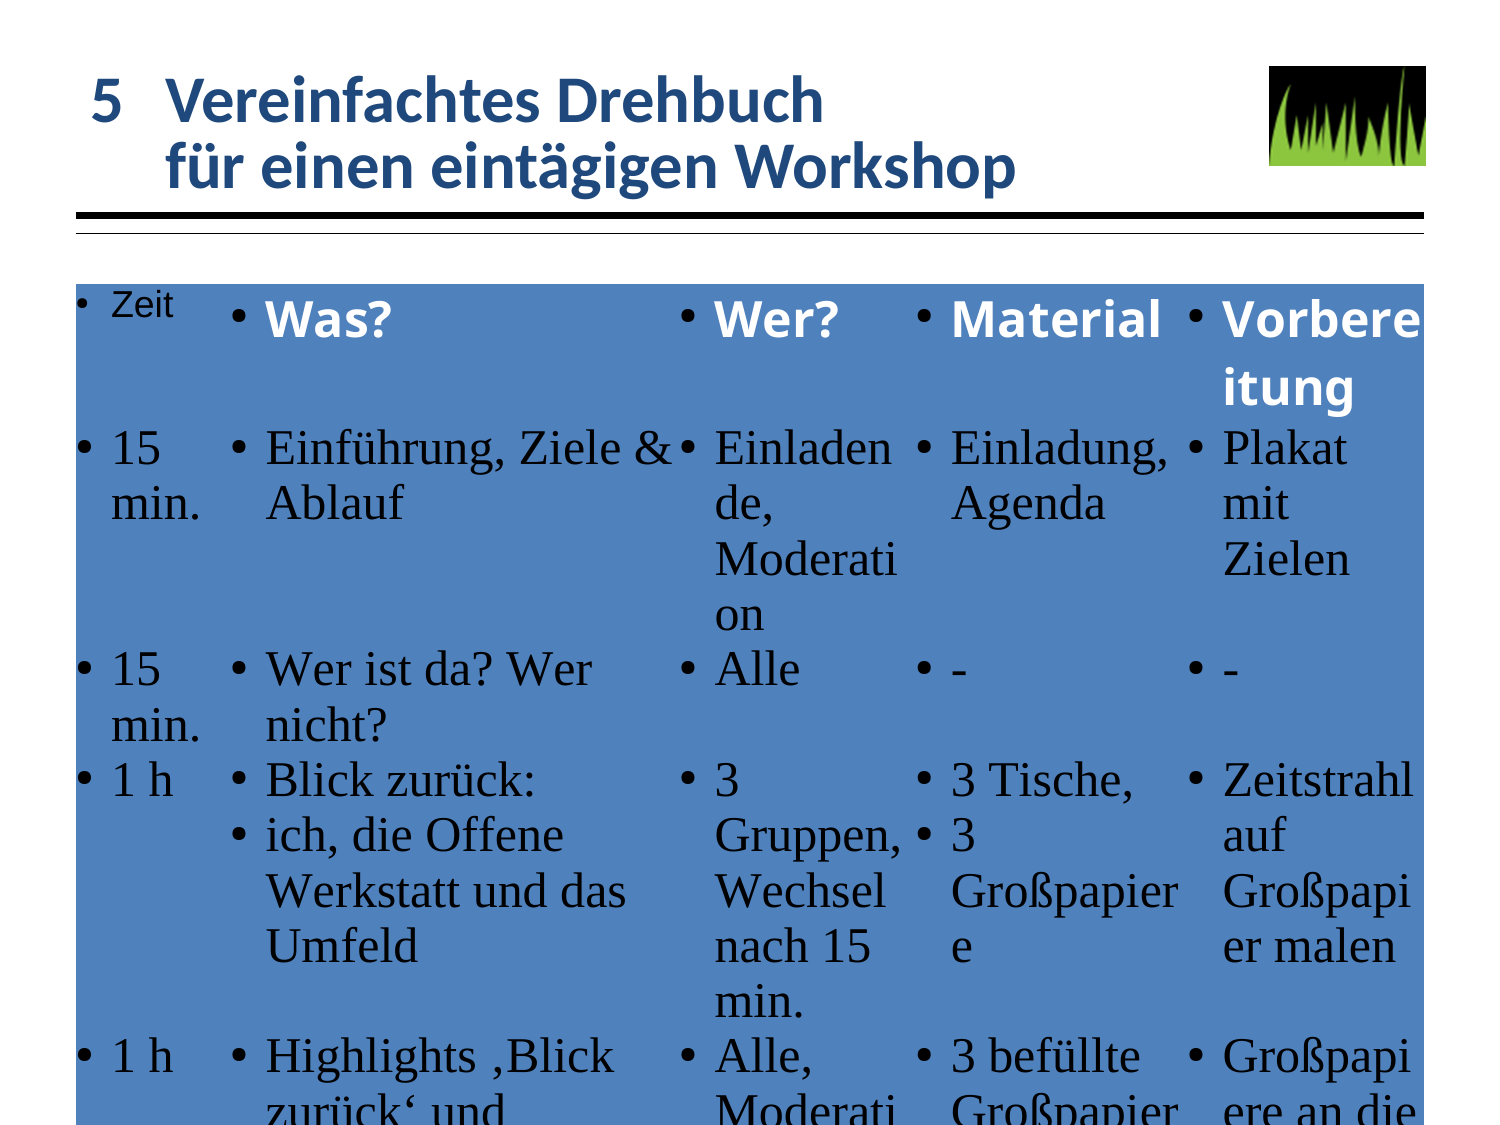

# 5	Vereinfachtes Drehbuch für einen eintägigen Workshop
| Zeit | Was? | Wer? | Material | Vorbereitung |
| --- | --- | --- | --- | --- |
| 15 min. | Einführung, Ziele & Ablauf | Einladende, Moderation | Einladung, Agenda | Plakat mit Zielen |
| 15 min. | Wer ist da? Wer nicht? | Alle | - | - |
| 1 h | Blick zurück: ich, die Offene Werkstatt und das Umfeld | 3 Gruppen, Wechsel nach 15 min. | 3 Tische, 3 Großpapiere | Zeitstrahl auf Großpapier malen |
| 1 h | Highlights ‚Blick zurück‘ und Brainwriting: Welche Themen gehören in die Vision? | Alle, Moderation | 3 befüllte Großpapiere, 1 leeres Plakat, Kreppband | Großpapiere an die Wand heften |
| 2 h | Visioning: persönlich (15 min.), Kleingruppe (30 min.), gemeinsam (1 h) | Jeder, Kleingruppe, alle | Templates DIN A4, DIN A3, Großpapier | Templates beschriften |
| 1 h | Feststellung: Konsens und Dissens, nächste Schritte | Alle, Moderation | - | - |